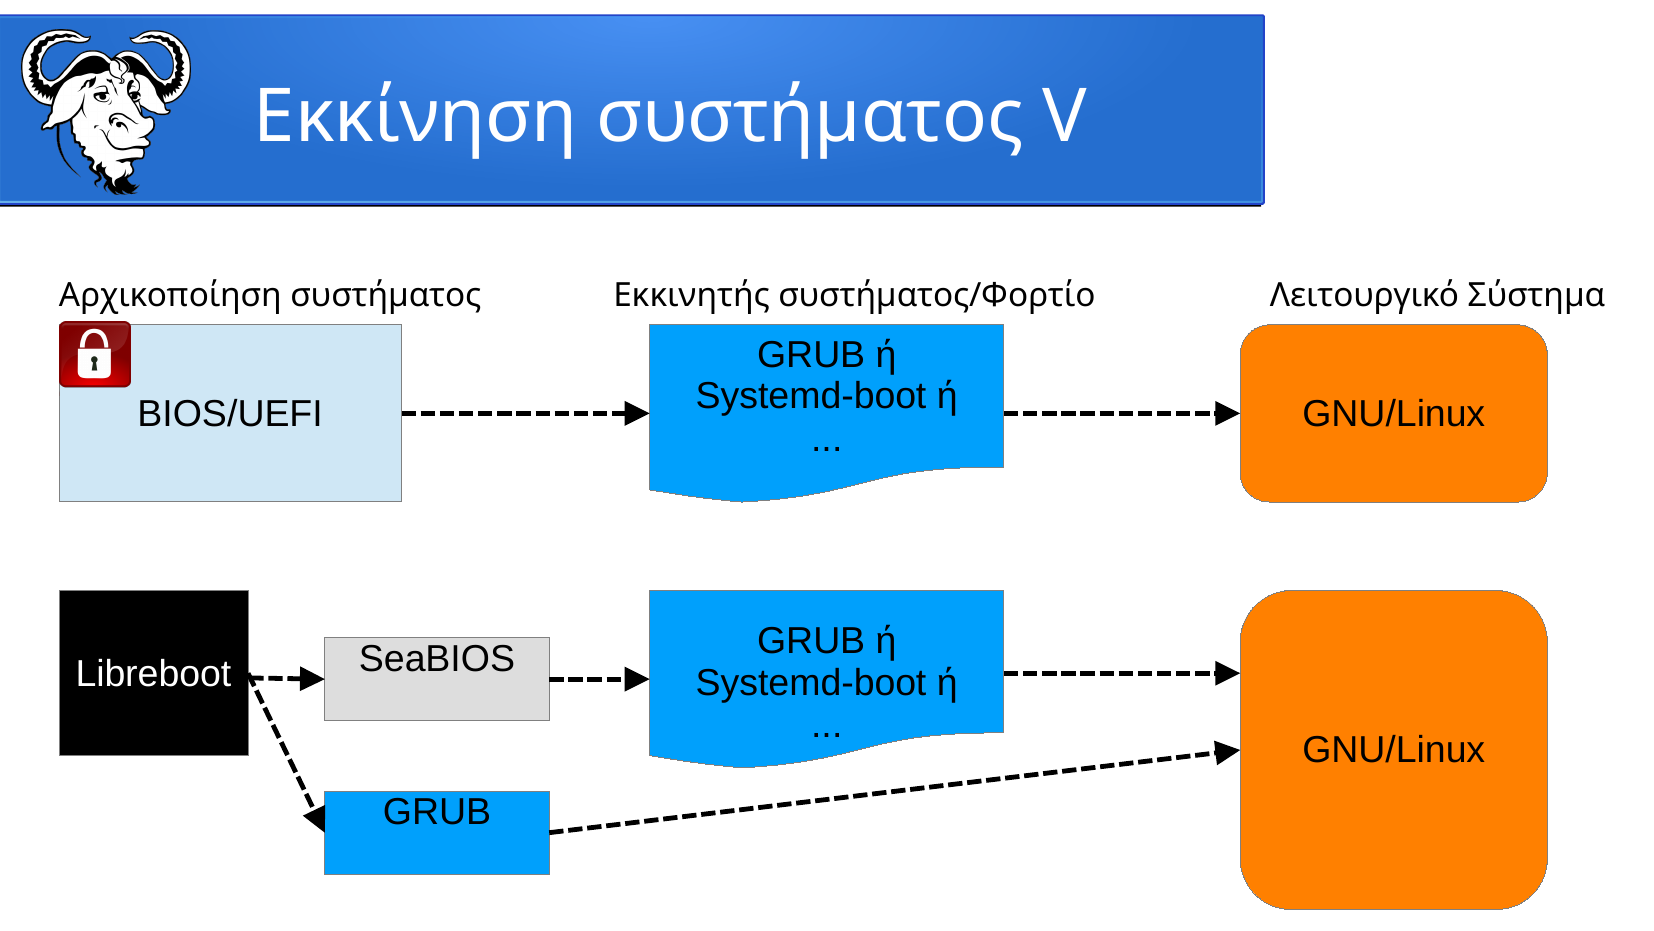

# Εκκίνηση συστήματος V
Αρχικοποίηση συστήματος Εκκινητής συστήματος/Φορτίο Λειτουργικό Σύστημα
BIOS/UEFI
GRUB ή
Systemd-boot ή
...
GNU/Linux
Libreboot
GRUB ή
Systemd-boot ή
...
GNU/Linux
SeaBIOS
GRUB